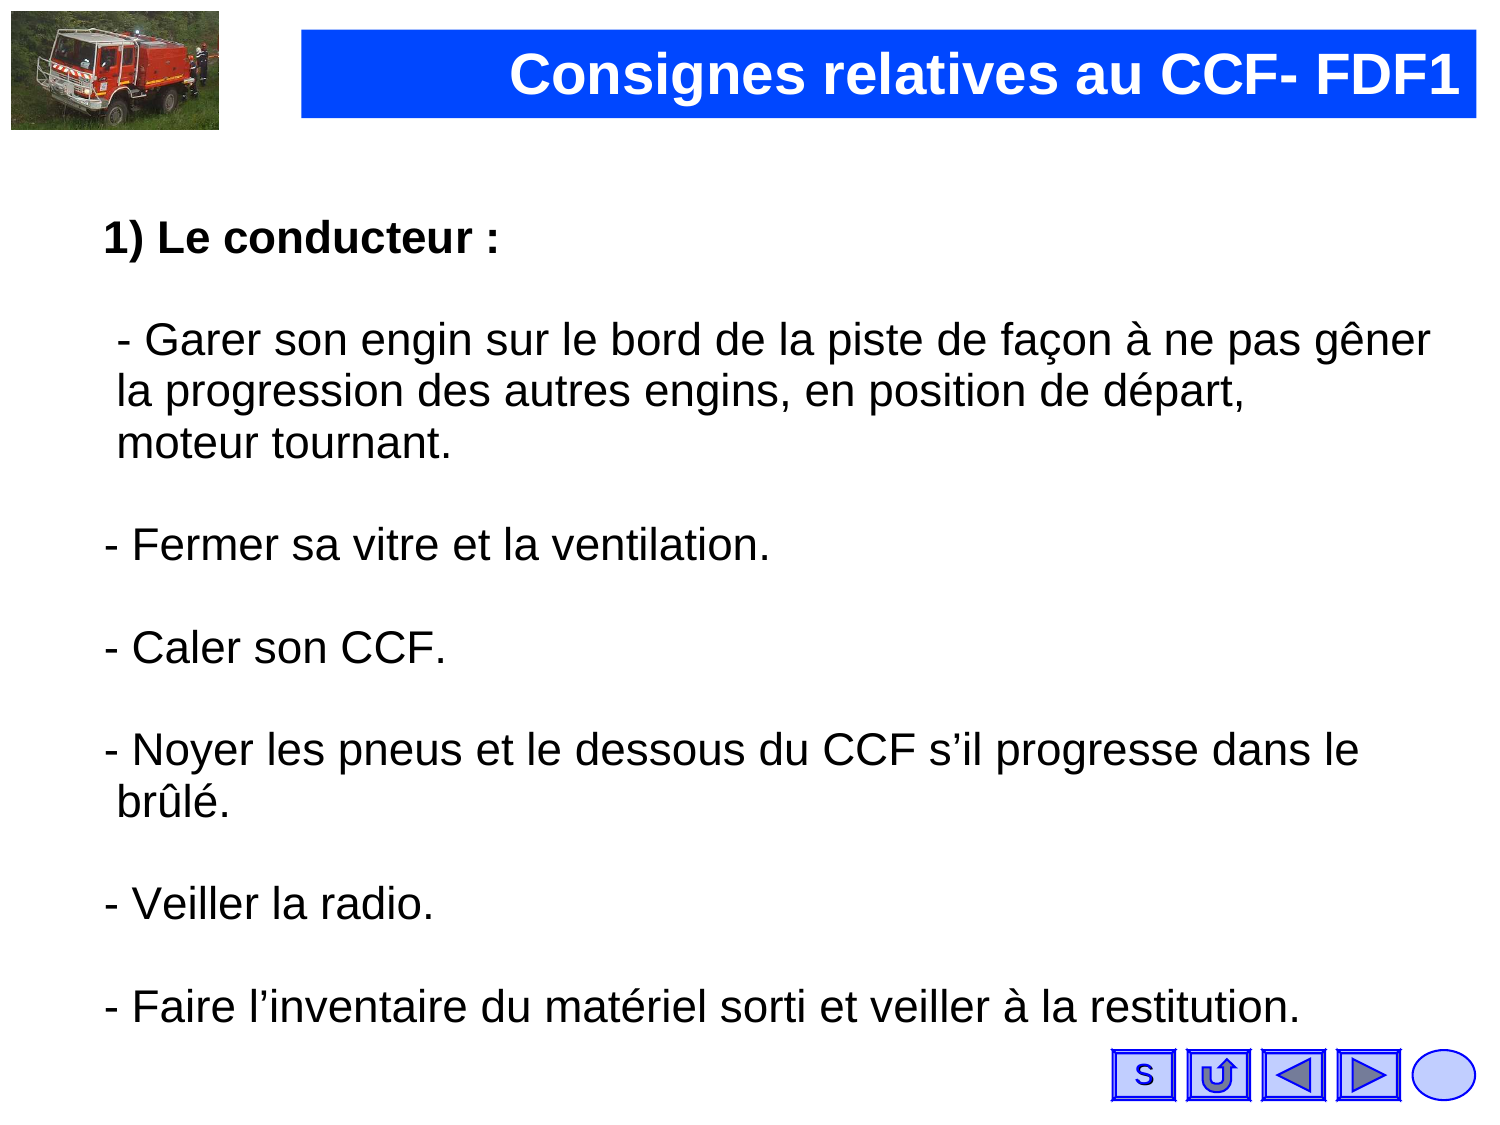

Consignes relatives au CCF- FDF1
1) Le conducteur :
 - Garer son engin sur le bord de la piste de façon à ne pas gêner
 la progression des autres engins, en position de départ,
 moteur tournant.
- Fermer sa vitre et la ventilation.
- Caler son CCF.
- Noyer les pneus et le dessous du CCF s’il progresse dans le
 brûlé.
- Veiller la radio.
- Faire l’inventaire du matériel sorti et veiller à la restitution.